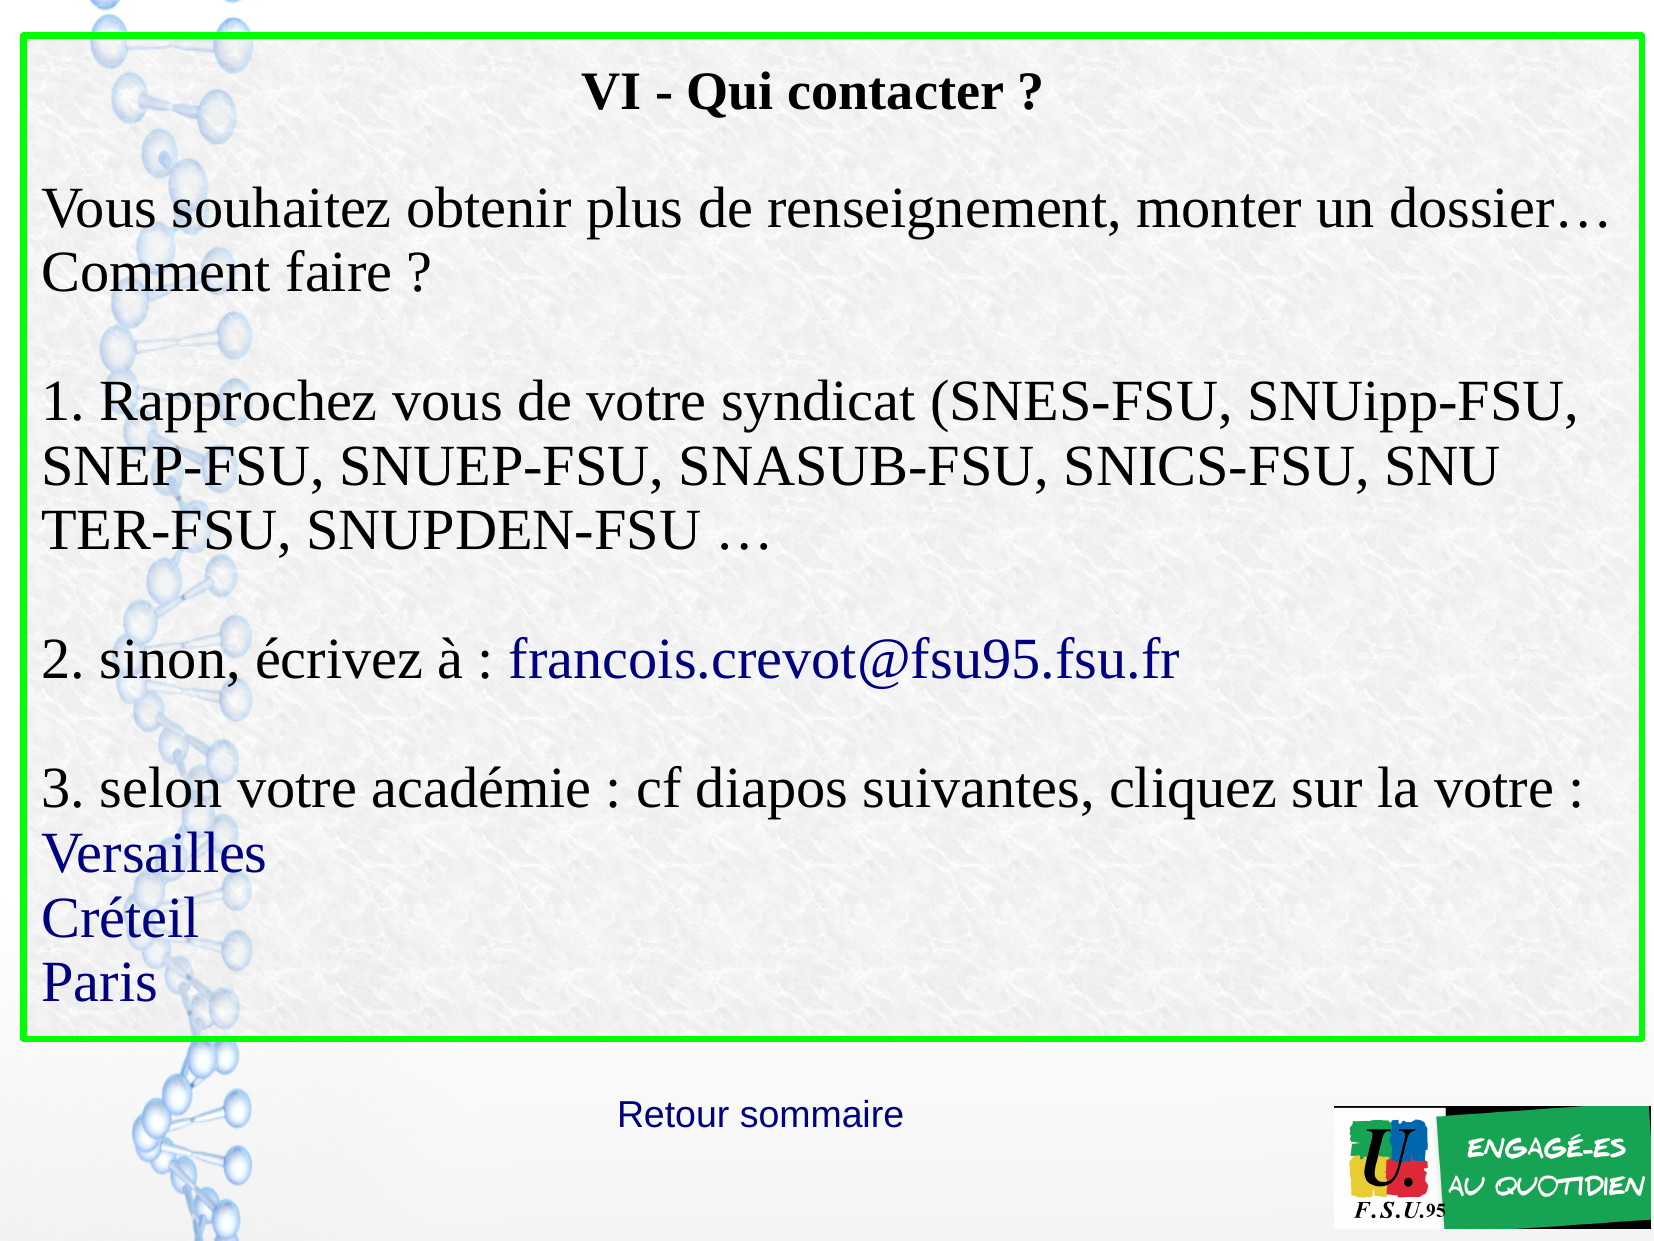

Vous souhaitez obtenir plus de renseignement, monter un dossier…
Comment faire ?
1. Rapprochez vous de votre syndicat (SNES-FSU, SNUipp-FSU, SNEP-FSU, SNUEP-FSU, SNASUB-FSU, SNICS-FSU, SNU TER-FSU, SNUPDEN-FSU …
2. sinon, écrivez à : francois.crevot@fsu95.fsu.fr
3. selon votre académie : cf diapos suivantes, cliquez sur la votre :
Versailles
Créteil
Paris
VI - Qui contacter ?
Retour sommaire